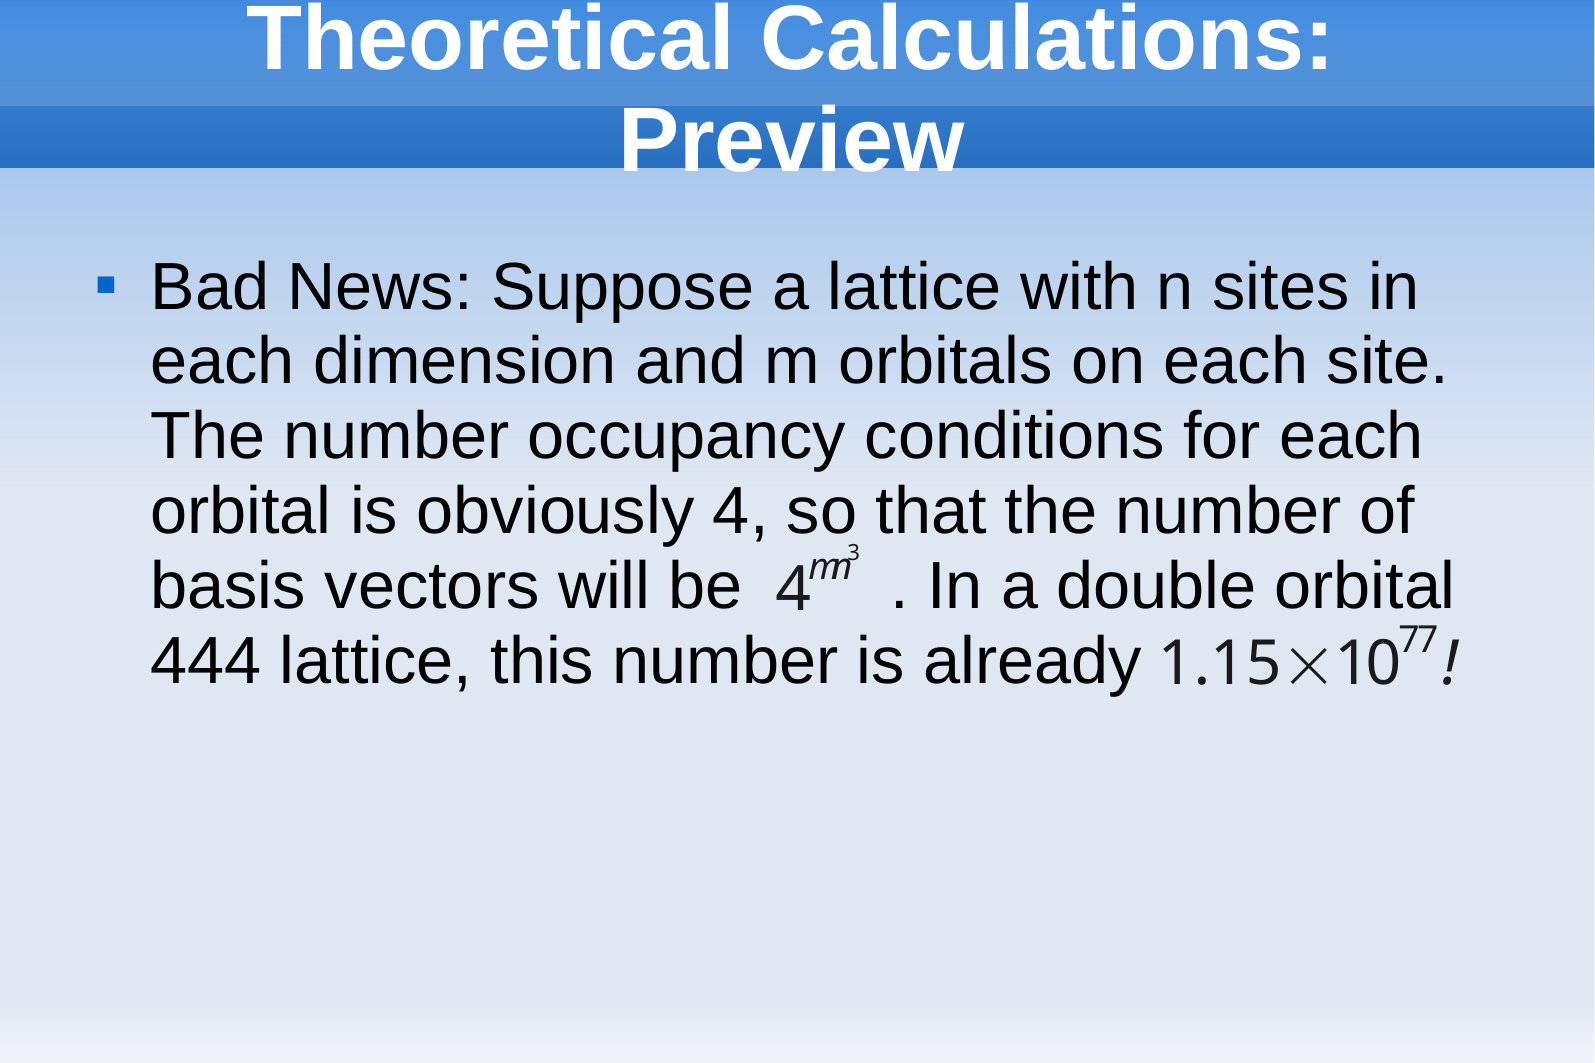

# Theoretical Calculations: Preview
Bad News: Suppose a lattice with n sites in each dimension and m orbitals on each site. The number occupancy conditions for each orbital is obviously 4, so that the number of basis vectors will be . In a double orbital 444 lattice, this number is already